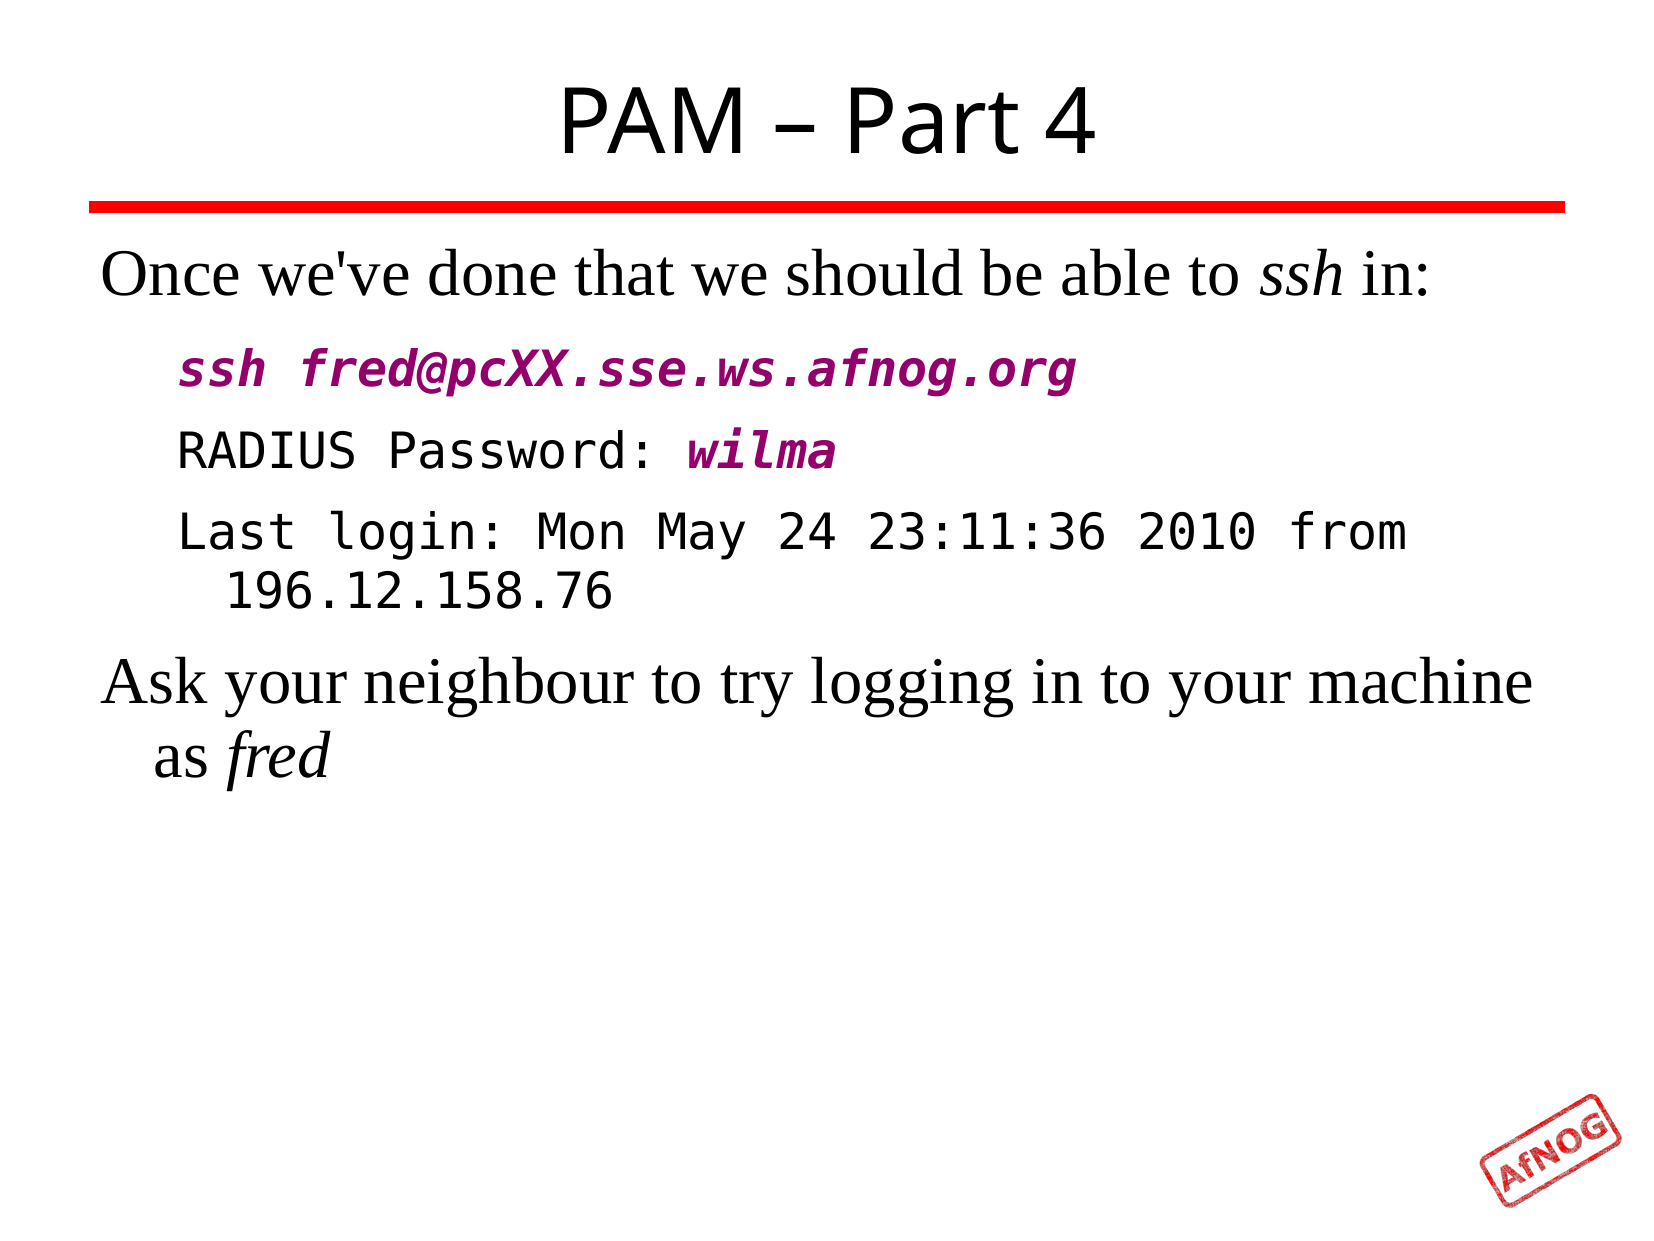

# PAM – Part 4
Once we've done that we should be able to ssh in:
ssh fred@pcXX.sse.ws.afnog.org
RADIUS Password: wilma
Last login: Mon May 24 23:11:36 2010 from 196.12.158.76
Ask your neighbour to try logging in to your machine as fred